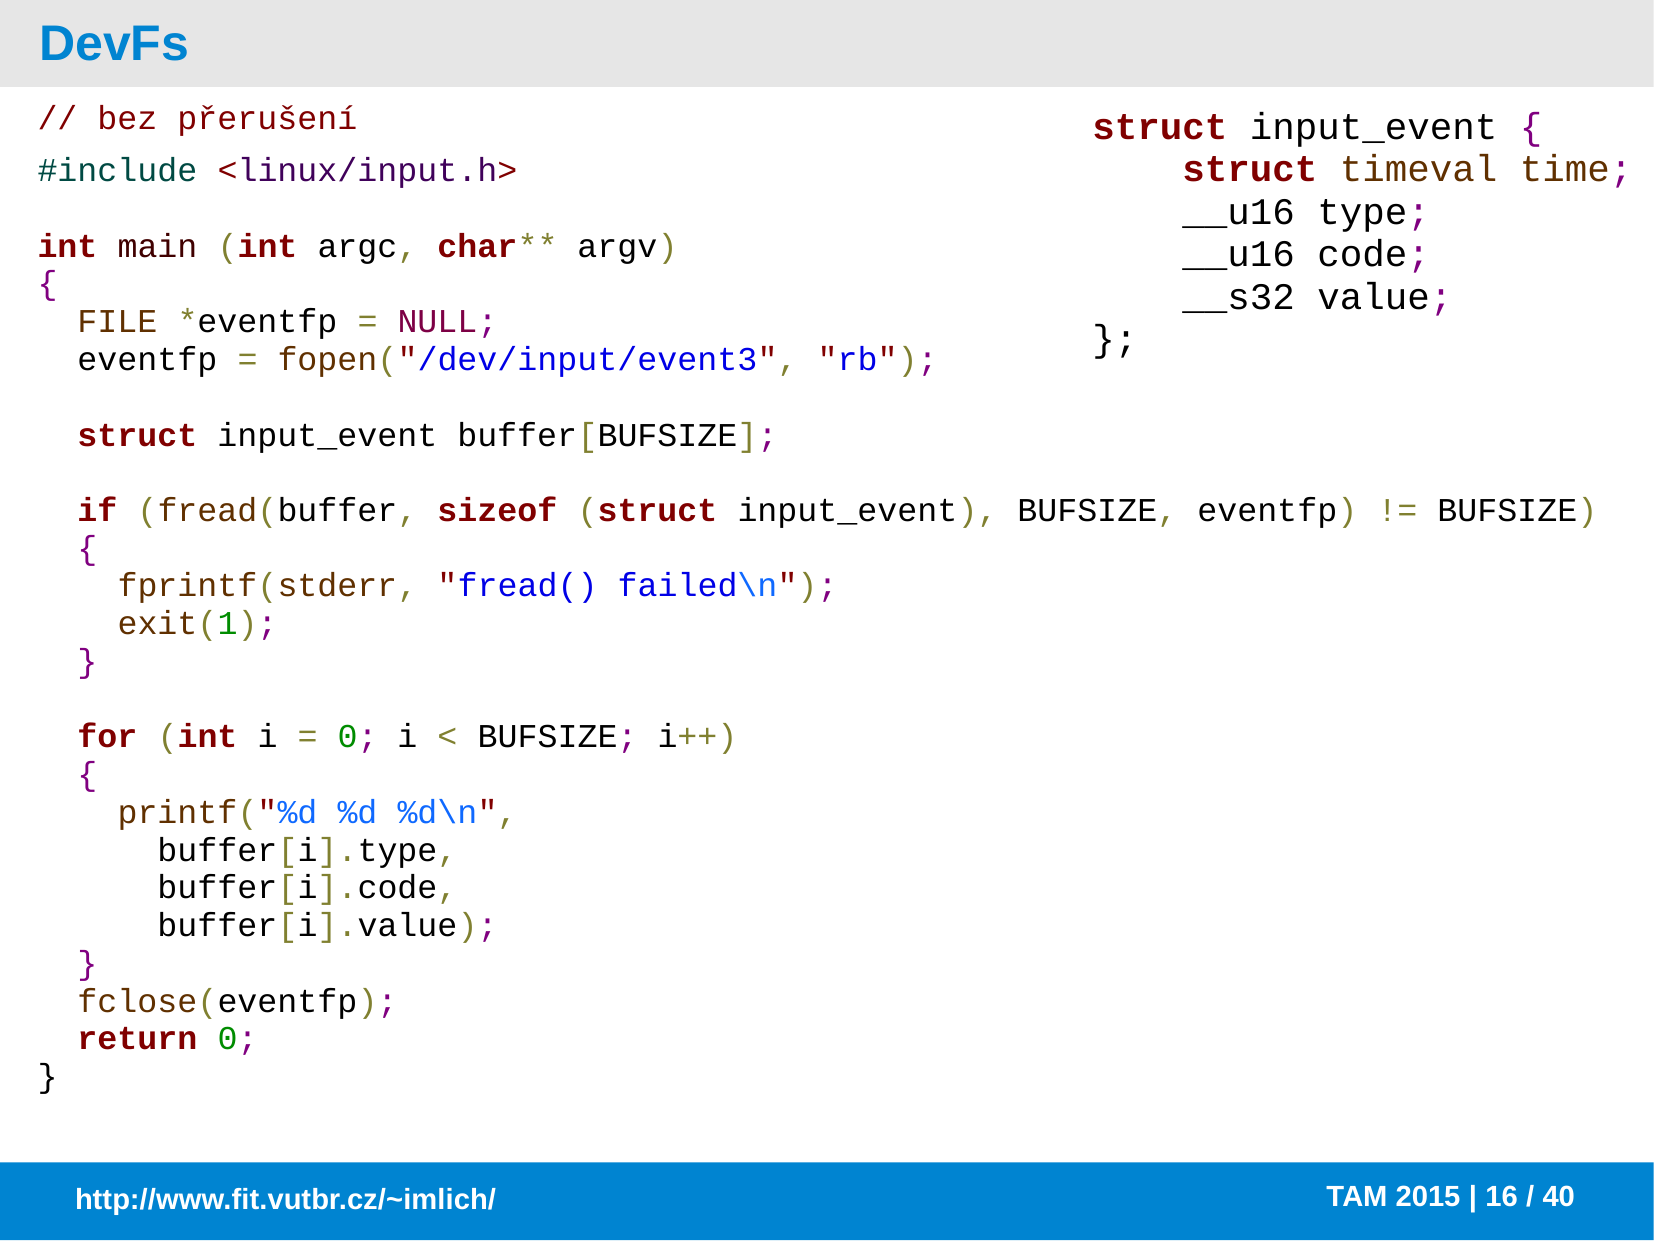

# DevFs
struct input_event {
 struct timeval time;
 __u16 type;
 __u16 code;
 __s32 value;
};
// bez přerušení
#include <linux/input.h>
int main (int argc, char** argv)
{
 FILE *eventfp = NULL;
 eventfp = fopen("/dev/input/event3", "rb");
 struct input_event buffer[BUFSIZE];
 if (fread(buffer, sizeof (struct input_event), BUFSIZE, eventfp) != BUFSIZE)
 {
 fprintf(stderr, "fread() failed\n");
 exit(1);
 }
 for (int i = 0; i < BUFSIZE; i++)
 {
 printf("%d %d %d\n",
 buffer[i].type,
 buffer[i].code,
 buffer[i].value);
 }
 fclose(eventfp);
 return 0;
}